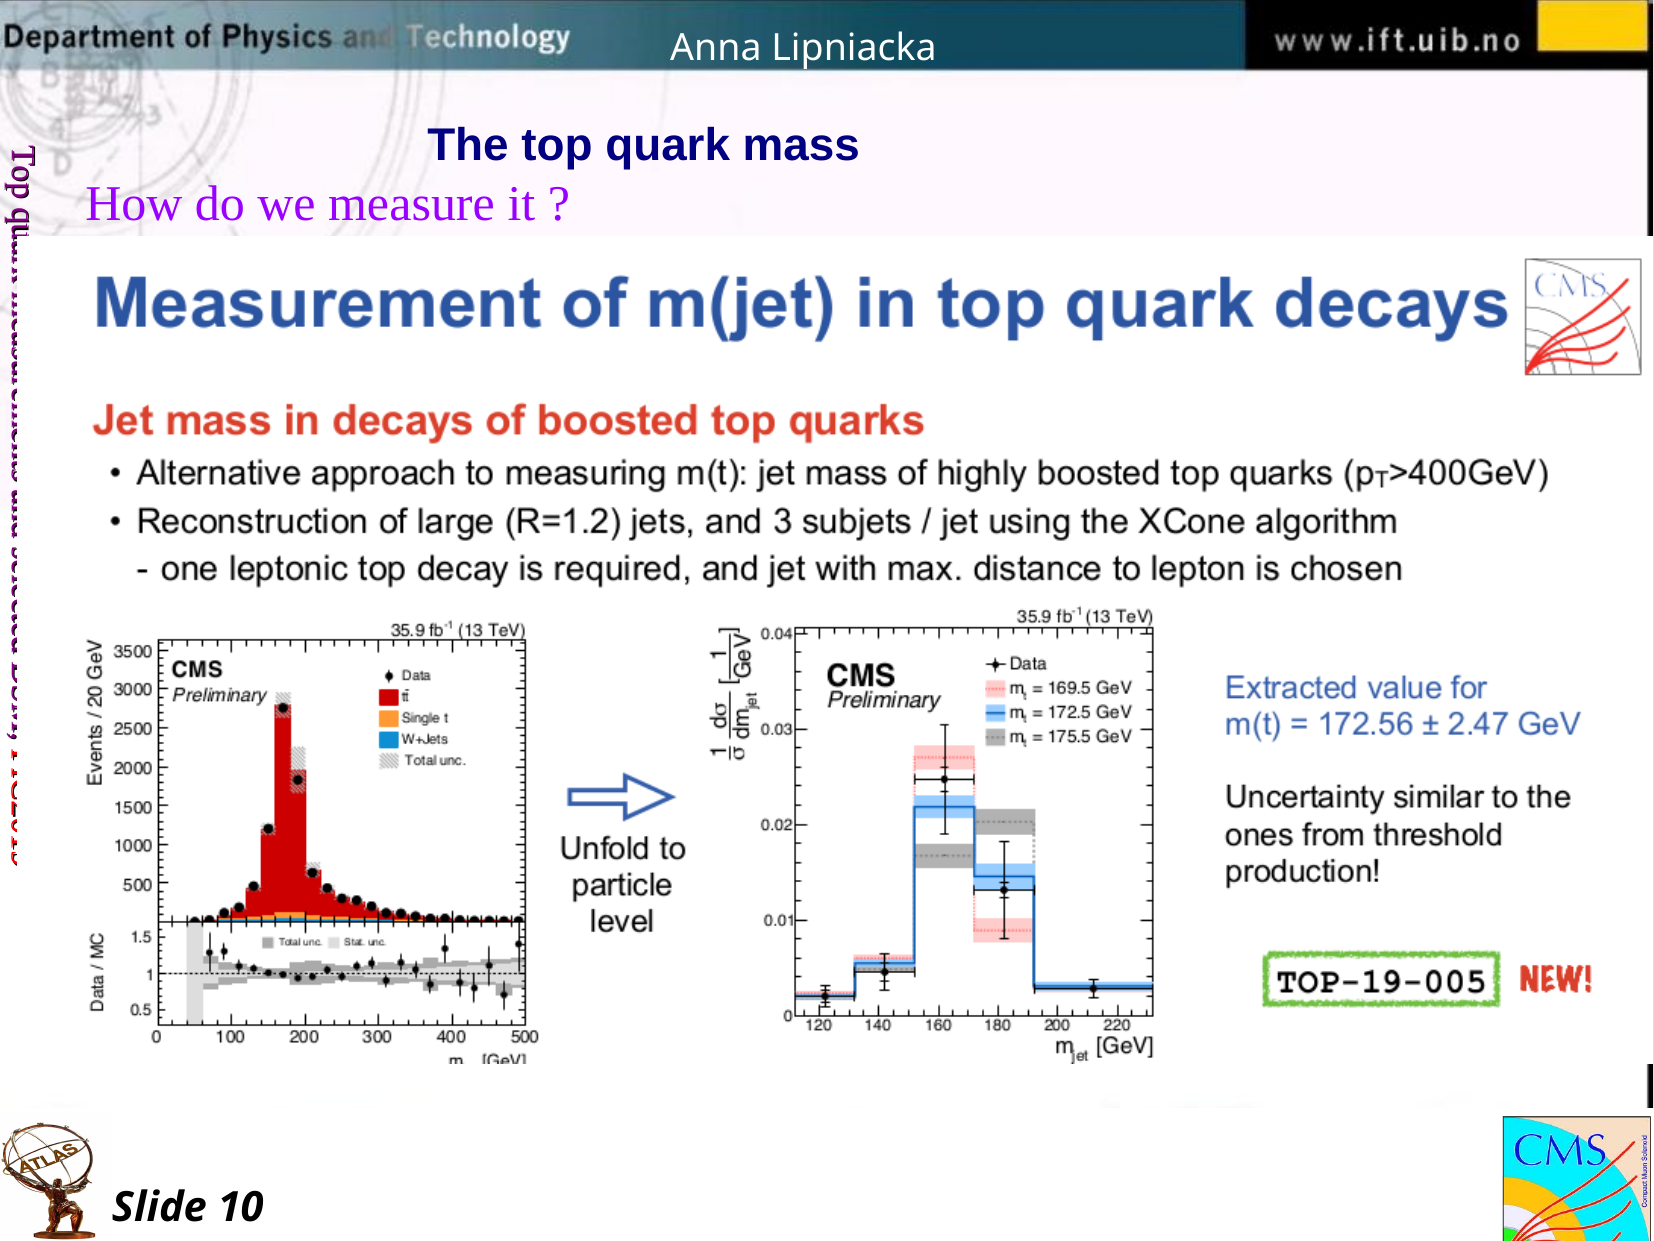

# The top quark mass
How do we measure it ?
Slide 10